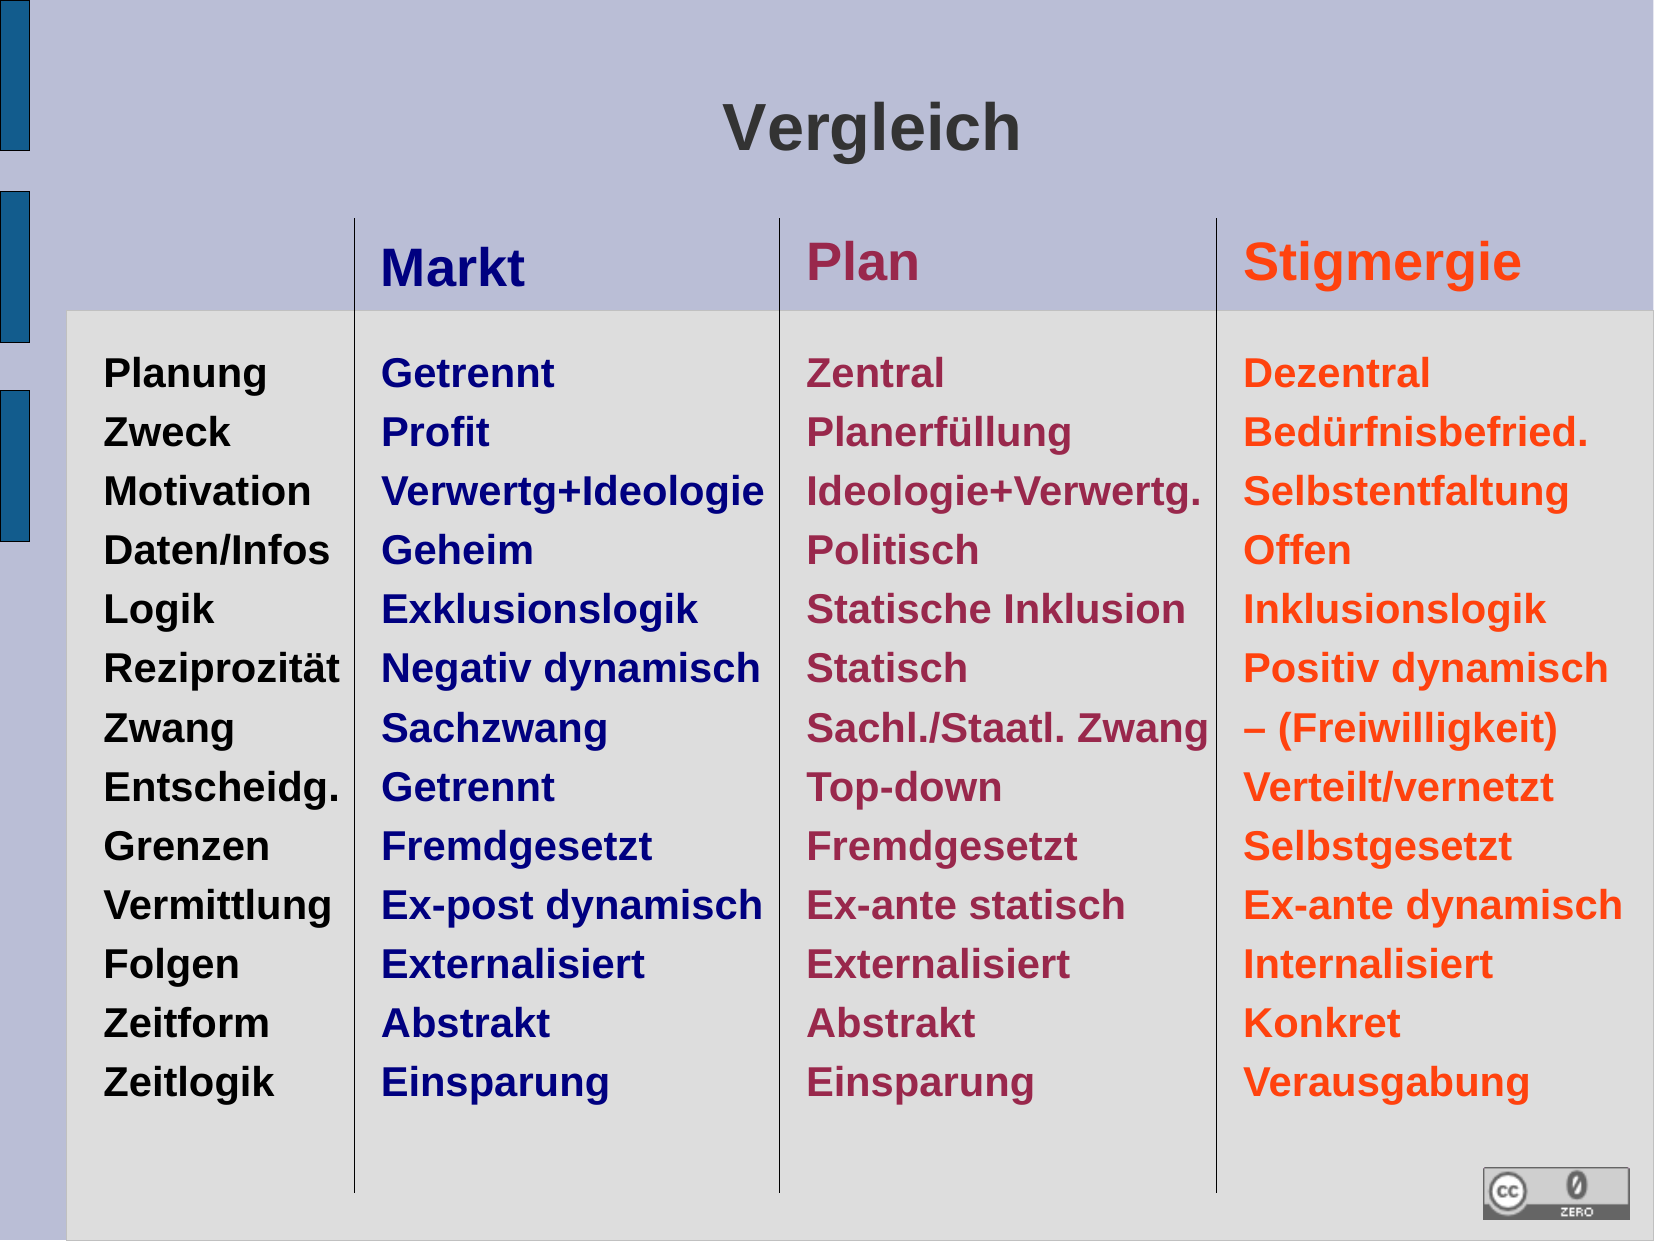

# Vergleich
Plan
Stigmergie
Markt
Planung
Getrennt
Zentral
Dezentral
Zweck
Profit
Planerfüllung
Bedürfnisbefried.
Motivation
Verwertg+Ideologie
Ideologie+Verwertg.
Selbstentfaltung
Daten/Infos
Geheim
Politisch
Offen
Logik
Exklusionslogik
Statische Inklusion
Inklusionslogik
Reziprozität
Negativ dynamisch
Statisch
Positiv dynamisch
Zwang
Sachzwang
Sachl./Staatl. Zwang
– (Freiwilligkeit)
Entscheidg.
Getrennt
Top-down
Verteilt/vernetzt
Grenzen
Fremdgesetzt
Fremdgesetzt
Selbstgesetzt
Vermittlung
Ex-post dynamisch
Ex-ante statisch
Ex-ante dynamisch
Folgen
Externalisiert
Externalisiert
Internalisiert
Zeitform
Abstrakt
Abstrakt
Konkret
Zeitlogik
Einsparung
Einsparung
Verausgabung